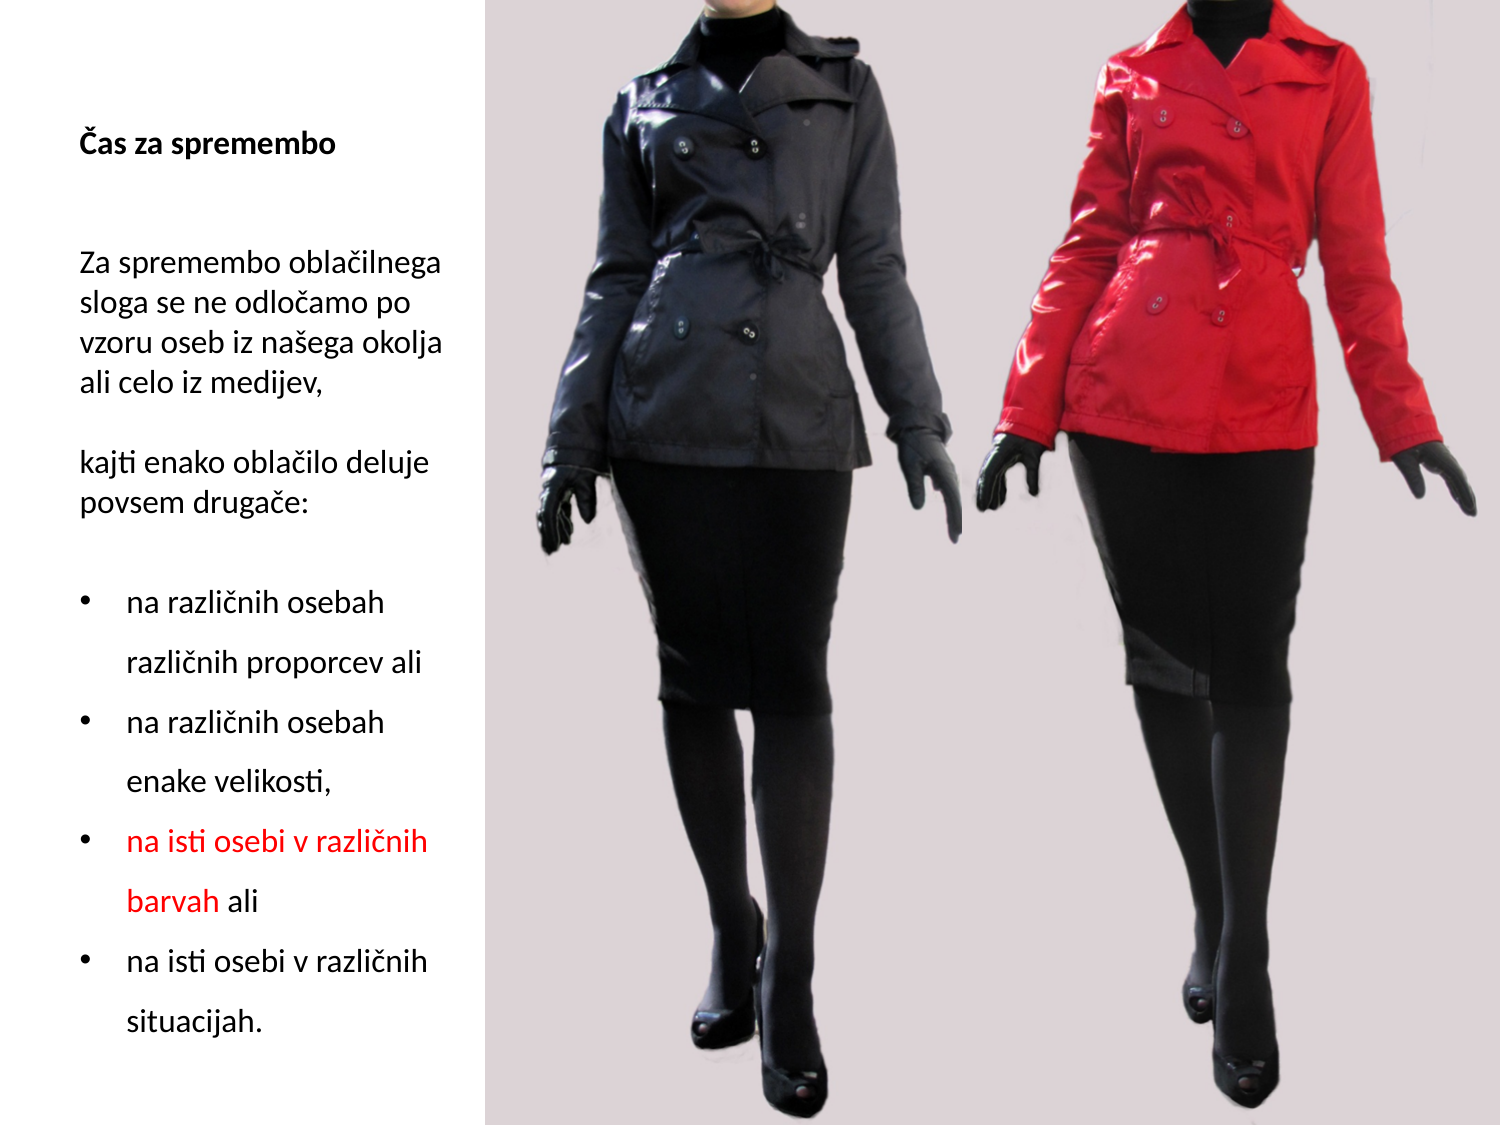

Čas za spremembo
Za spremembo oblačilnega sloga se ne odločamo po vzoru oseb iz našega okolja ali celo iz medijev,
kajti enako oblačilo deluje povsem drugače:
na različnih osebah različnih proporcev ali
na različnih osebah enake velikosti,
na isti osebi v različnih barvah ali
na isti osebi v različnih situacijah.